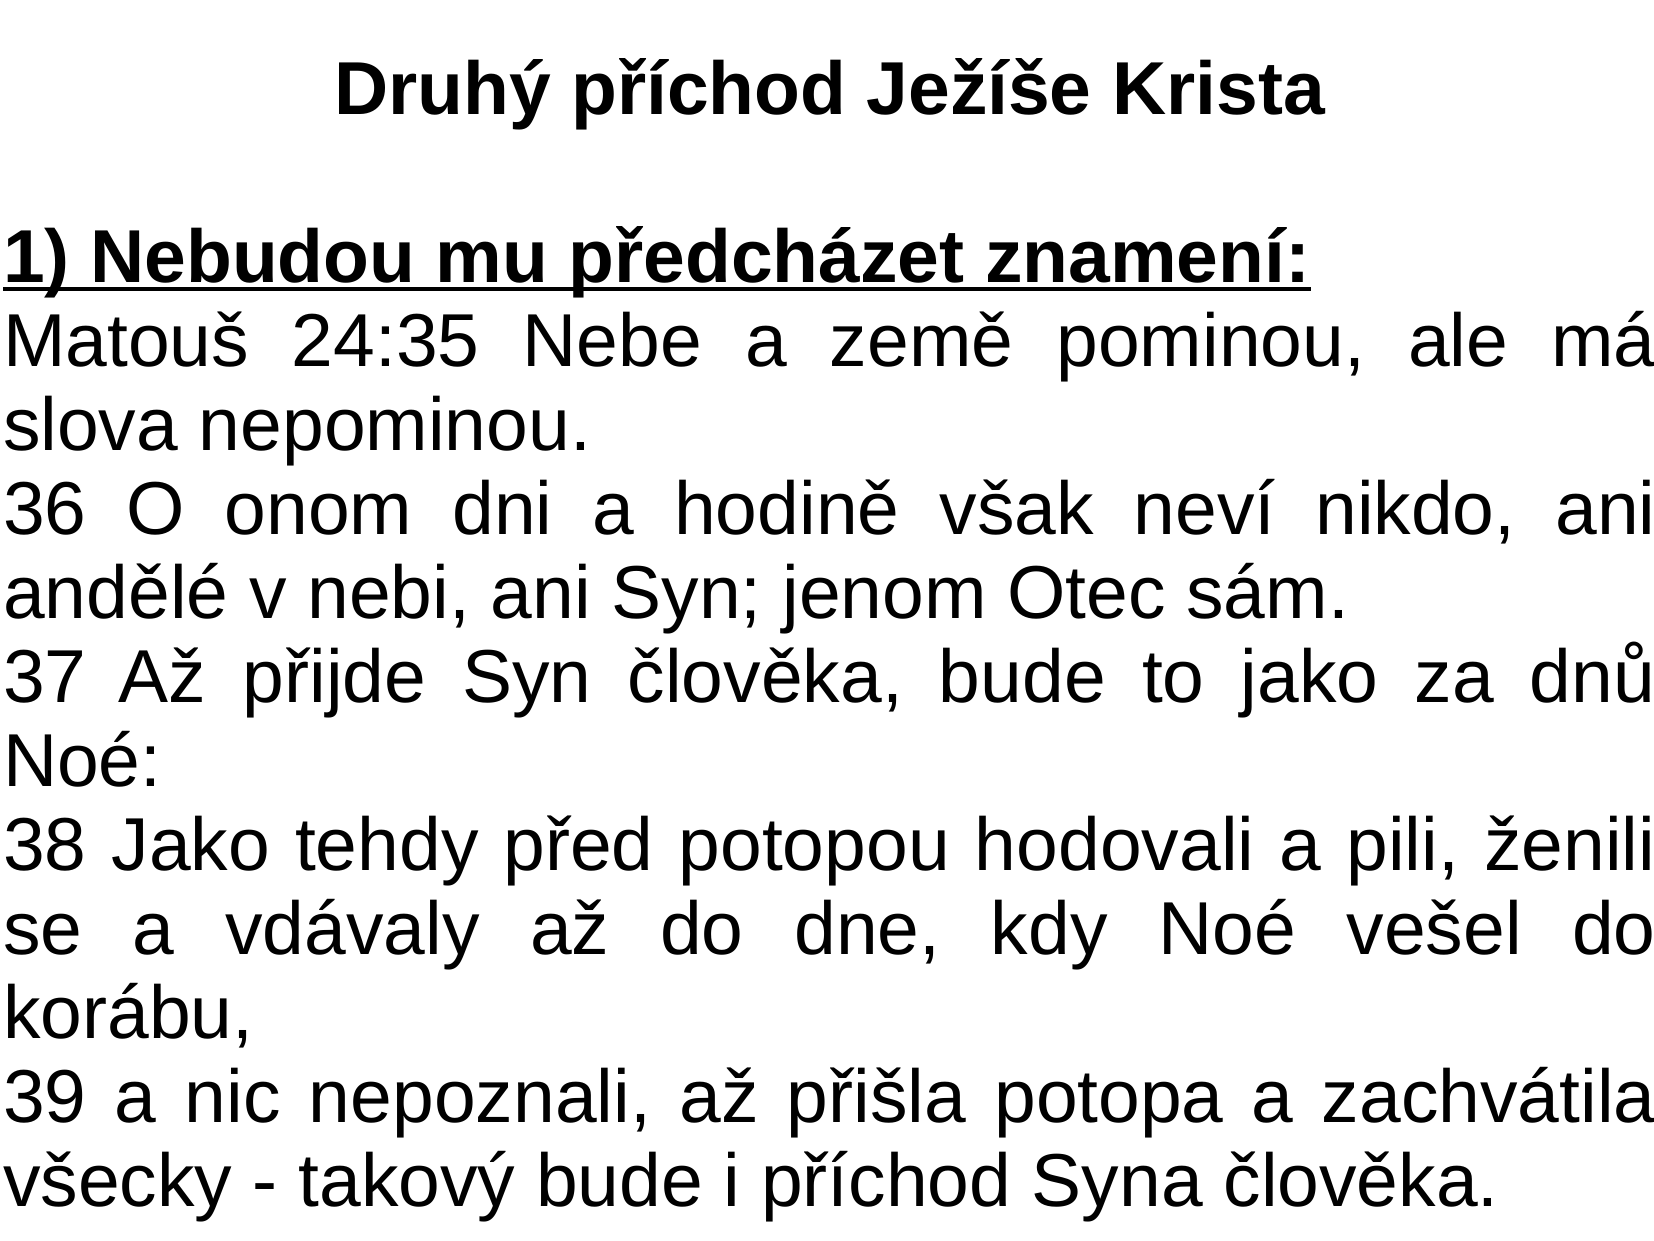

# Druhý příchod Ježíše Krista
1) Nebudou mu předcházet znamení:
Matouš 24:35 Nebe a země pominou, ale má slova nepominou.
36 O onom dni a hodině však neví nikdo, ani andělé v nebi, ani Syn; jenom Otec sám.
37 Až přijde Syn člověka, bude to jako za dnů Noé:
38 Jako tehdy před potopou hodovali a pili, ženili se a vdávaly až do dne, kdy Noé vešel do korábu,
39 a nic nepoznali, až přišla potopa a zachvátila všecky - takový bude i příchod Syna člověka.